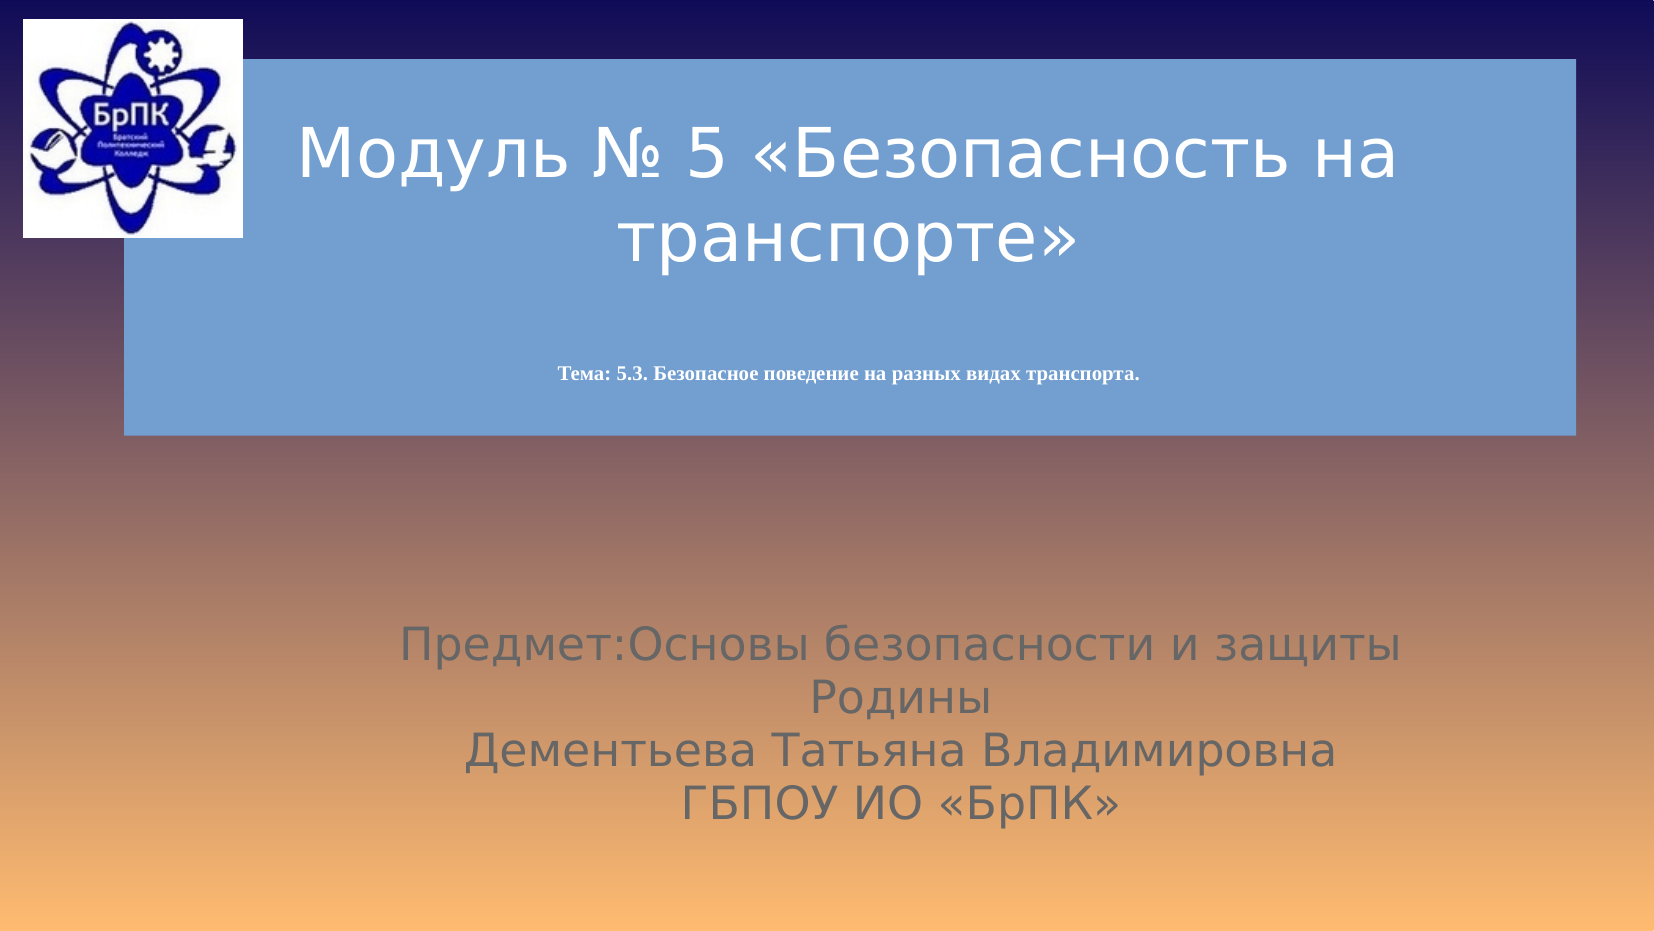

Модуль № 5 «Безопасность на транспорте»
Тема: 5.3. Безопасное поведение на разных видах транспорта.
# Предмет:Основы безопасности и защиты Родины
Дементьева Татьяна Владимировна
ГБПОУ ИО «БрПК»